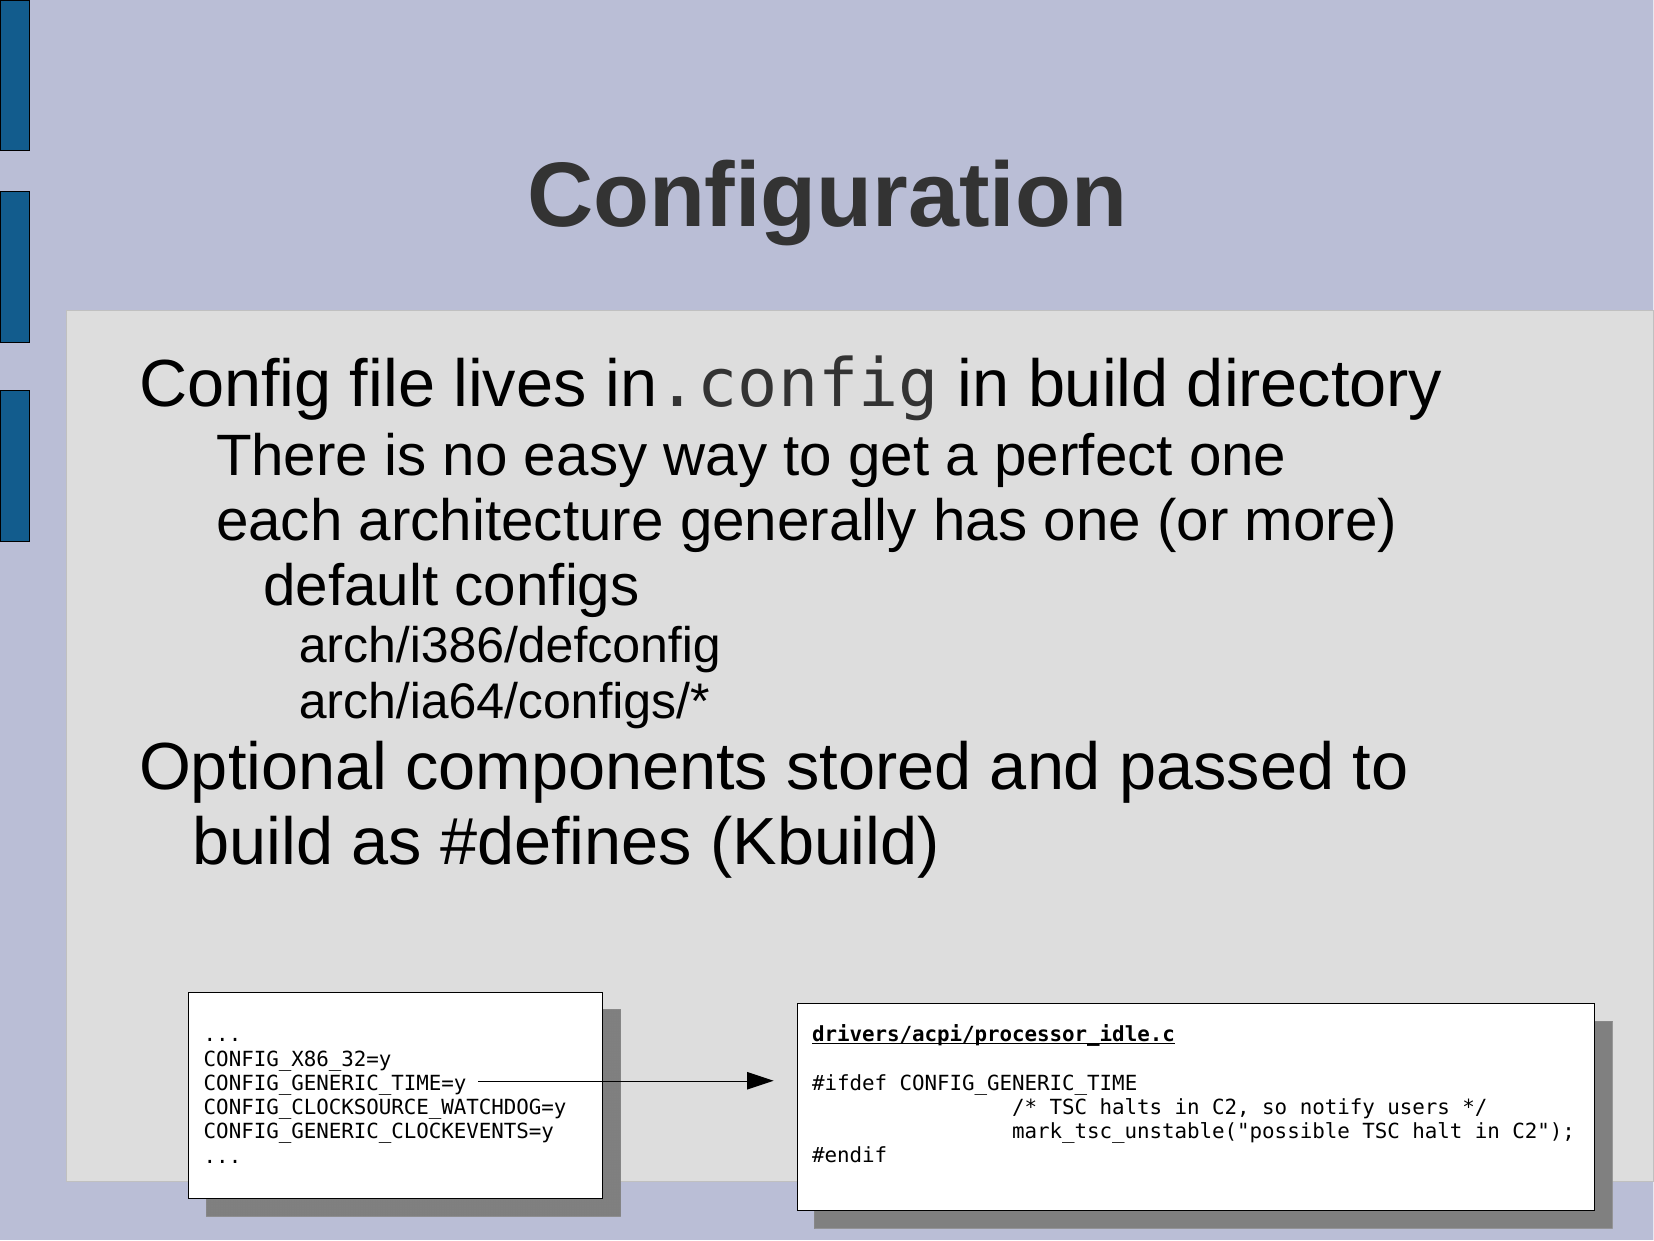

# Configuration
Config file lives in.config in build directory
There is no easy way to get a perfect one
each architecture generally has one (or more) default configs
arch/i386/defconfig
arch/ia64/configs/*
Optional components stored and passed to build as #defines (Kbuild)
...
CONFIG_X86_32=y
CONFIG_GENERIC_TIME=y
CONFIG_CLOCKSOURCE_WATCHDOG=y
CONFIG_GENERIC_CLOCKEVENTS=y
...
drivers/acpi/processor_idle.c
#ifdef CONFIG_GENERIC_TIME
 /* TSC halts in C2, so notify users */
 mark_tsc_unstable("possible TSC halt in C2");
#endif